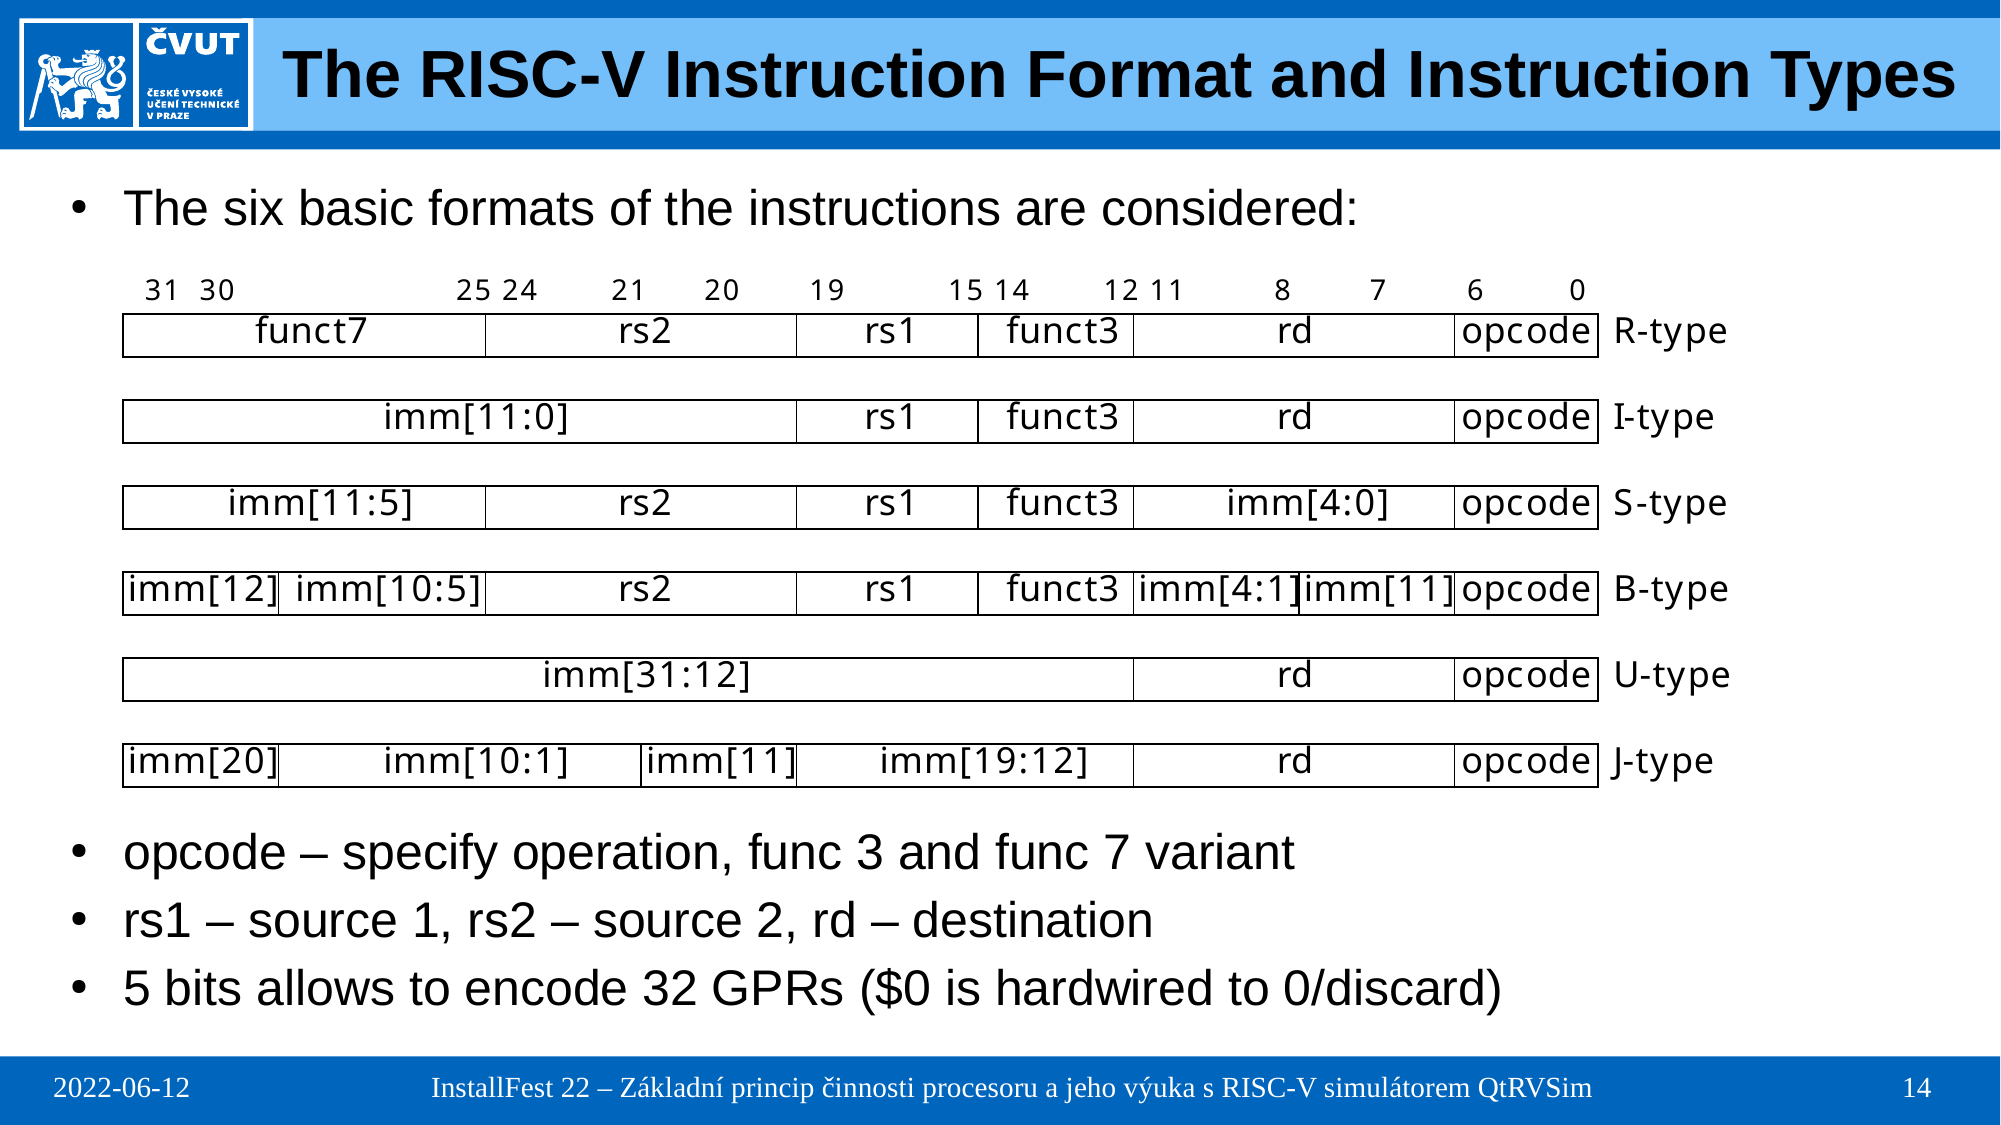

# The RISC-V Instruction Format and Instruction Types
The six basic formats of the instructions are considered:
opcode – specify operation, func 3 and func 7 variant
rs1 – source 1, rs2 – source 2, rd – destination
5 bits allows to encode 32 GPRs ($0 is hardwired to 0/discard)
2022-06-12
InstallFest 22 – Základní princip činnosti procesoru a jeho výuka s RISC-V simulátorem QtRVSim
14